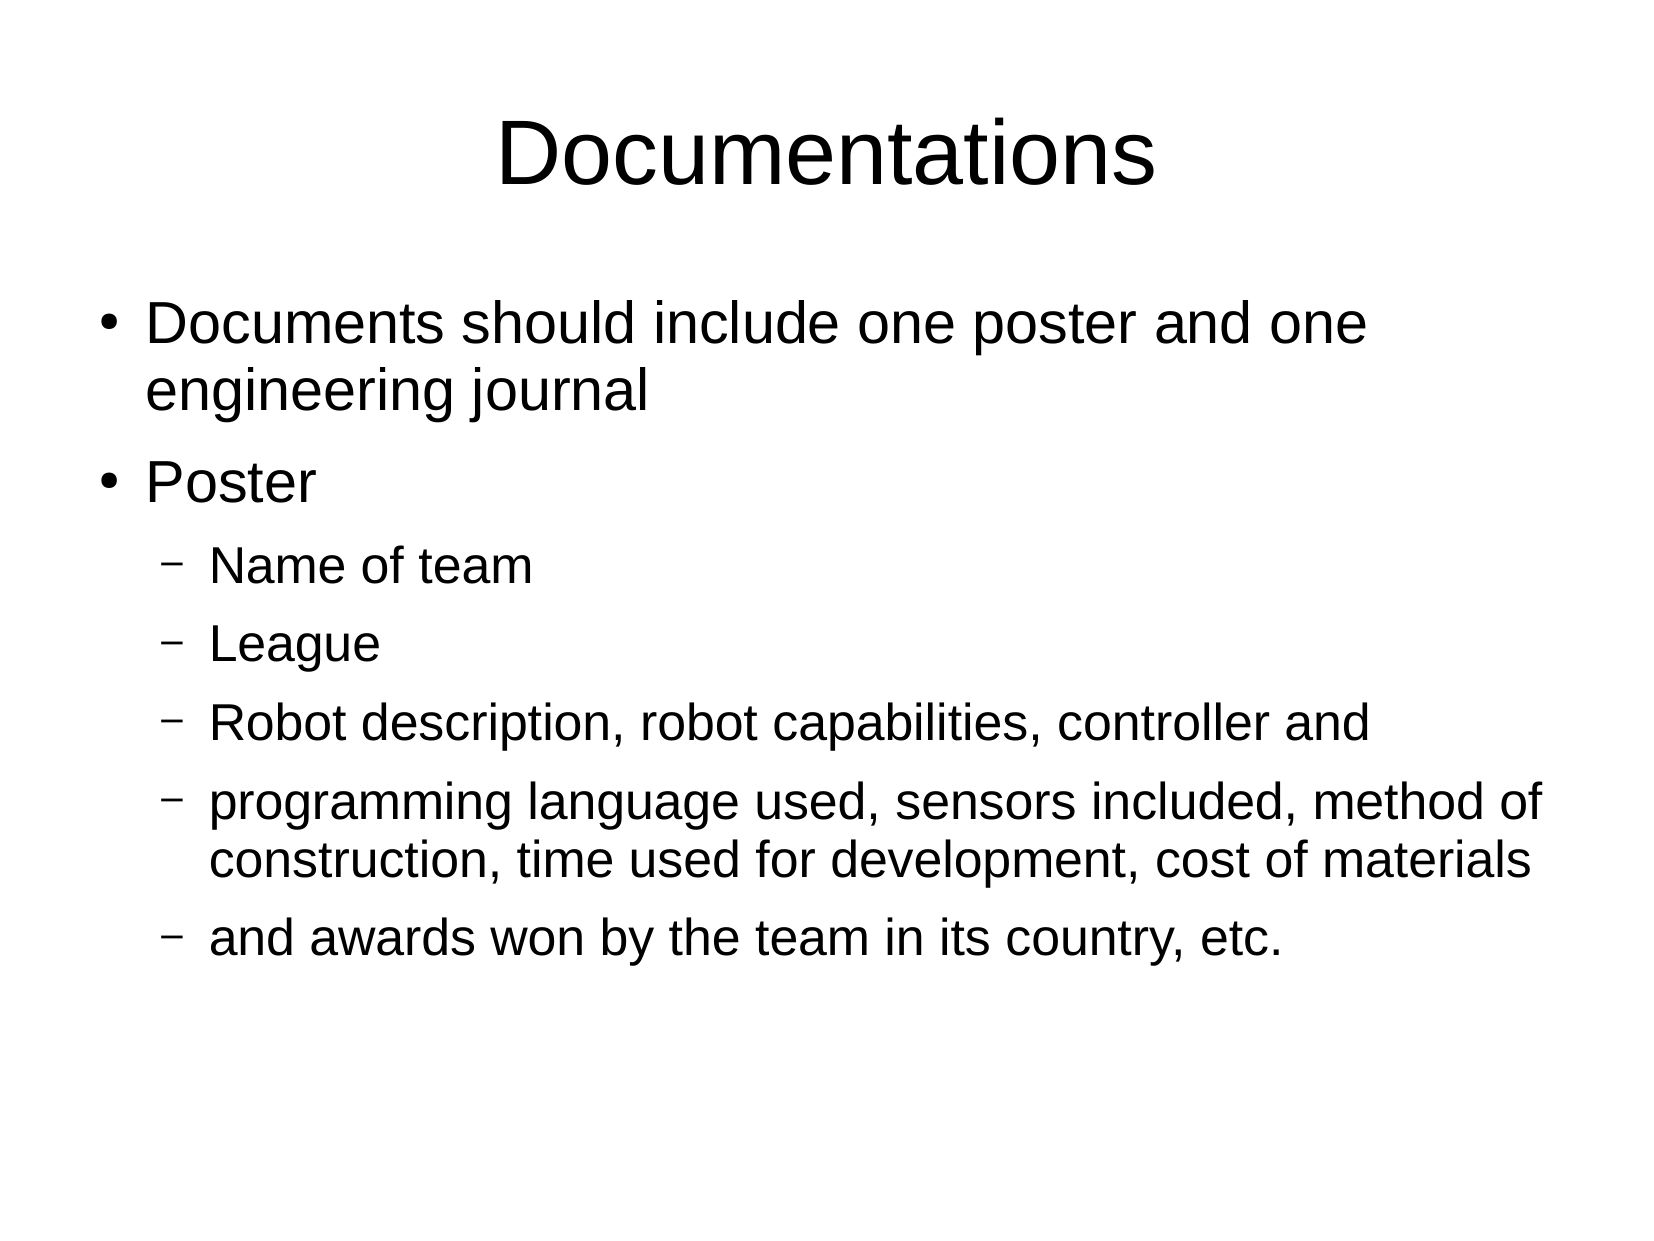

# Documentations
Documents should include one poster and one engineering journal
Poster
Name of team
League
Robot description, robot capabilities, controller and
programming language used, sensors included, method of construction, time used for development, cost of materials
and awards won by the team in its country, etc.